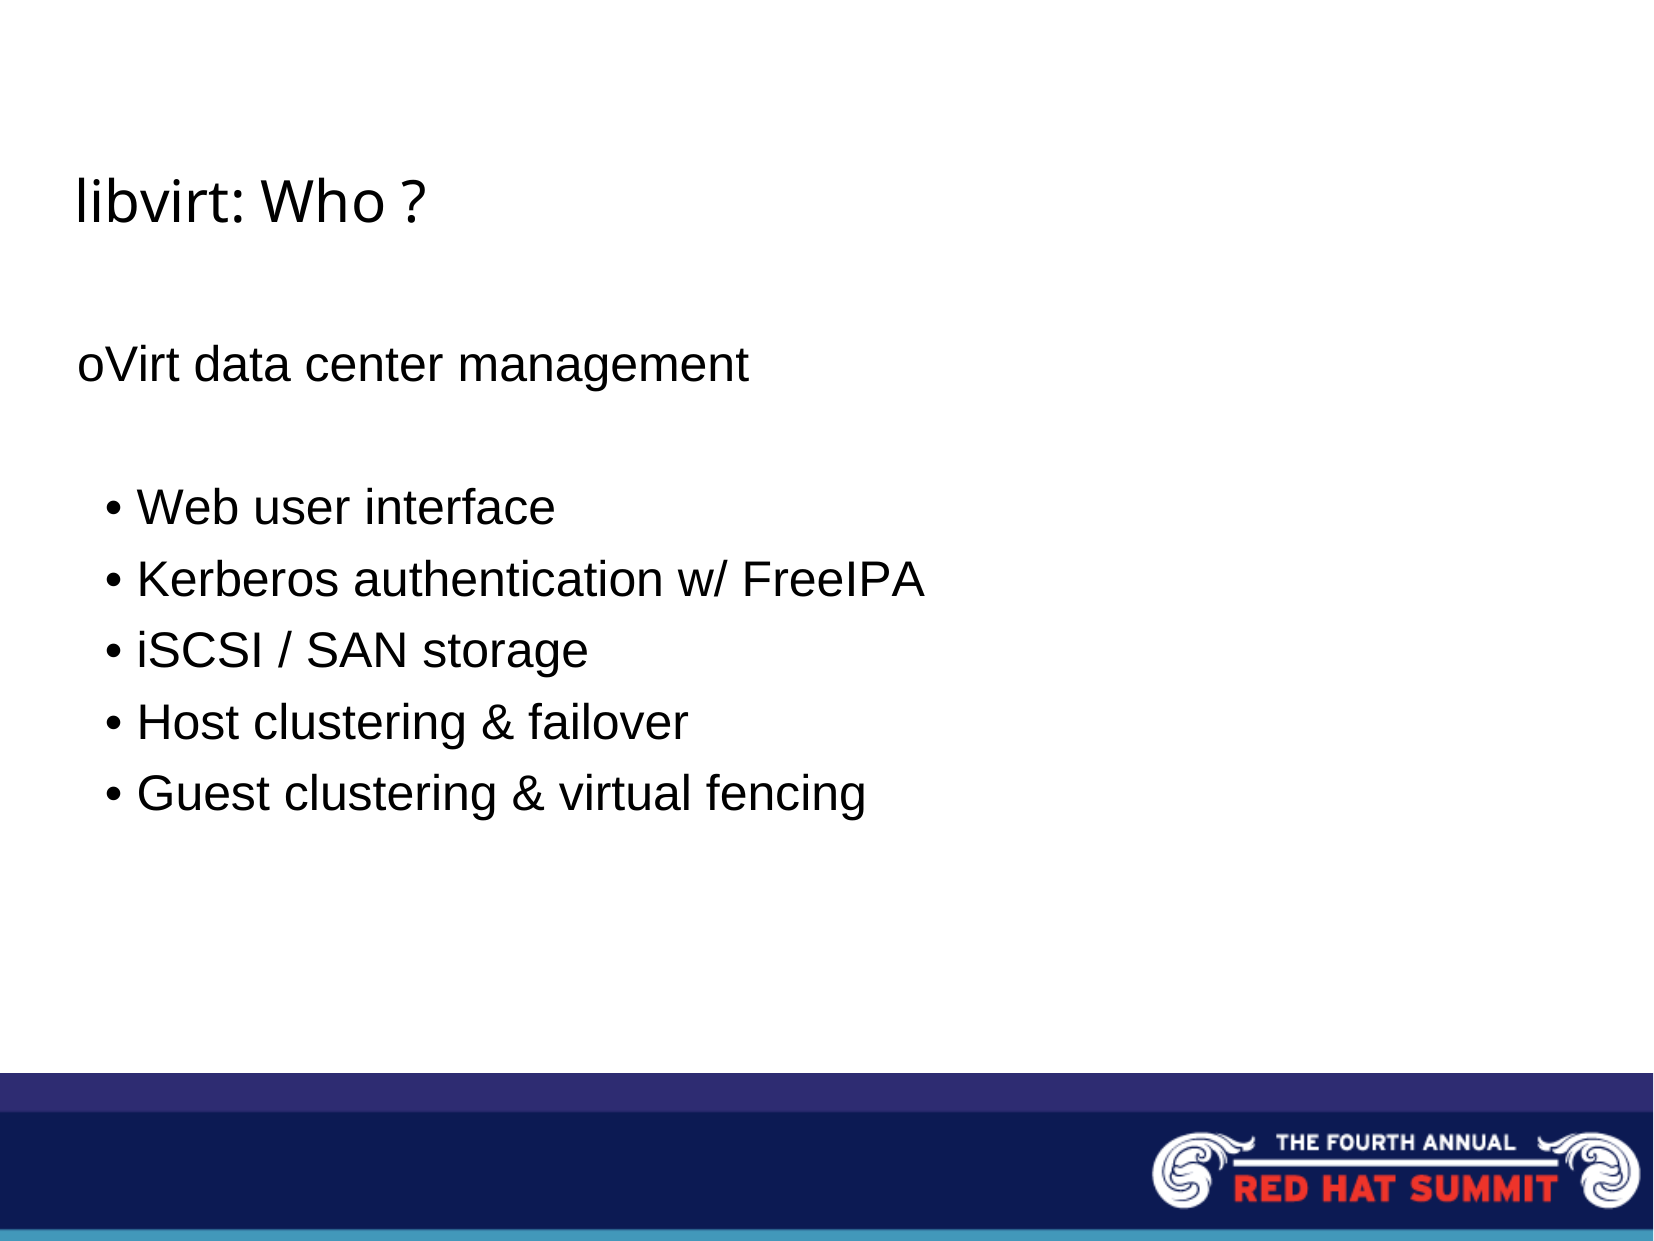

# libvirt: Who ?
oVirt data center management
 • Web user interface
 • Kerberos authentication w/ FreeIPA
 • iSCSI / SAN storage
 • Host clustering & failover
 • Guest clustering & virtual fencing